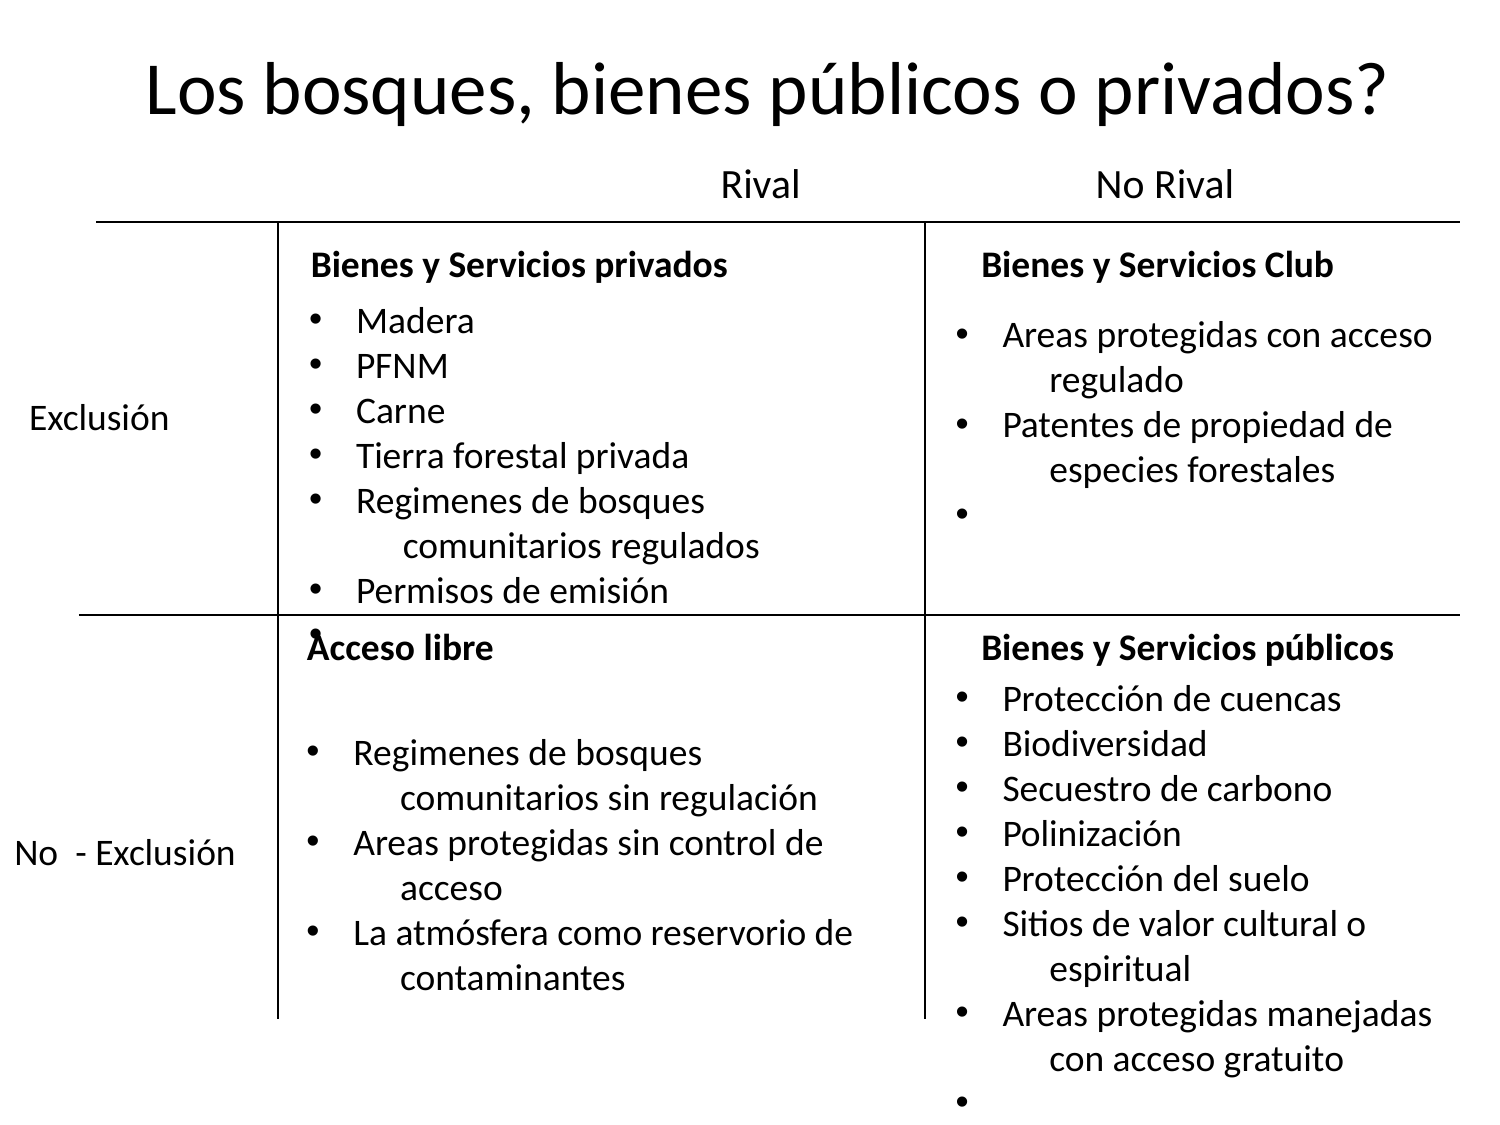

# Los bosques, bienes públicos o privados?
		Rival				No Rival
Bienes y Servicios Club
Bienes y Servicios privados
Madera
PFNM
Carne
Tierra forestal privada
Regimenes de bosques comunitarios regulados
Permisos de emisión
Areas protegidas con acceso regulado
Patentes de propiedad de especies forestales
Exclusión
Bienes y Servicios públicos
Acceso libre
Protección de cuencas
Biodiversidad
Secuestro de carbono
Polinización
Protección del suelo
Sitios de valor cultural o espiritual
Areas protegidas manejadas con acceso gratuito
Regimenes de bosques comunitarios sin regulación
Areas protegidas sin control de acceso
La atmósfera como reservorio de contaminantes
No - Exclusión